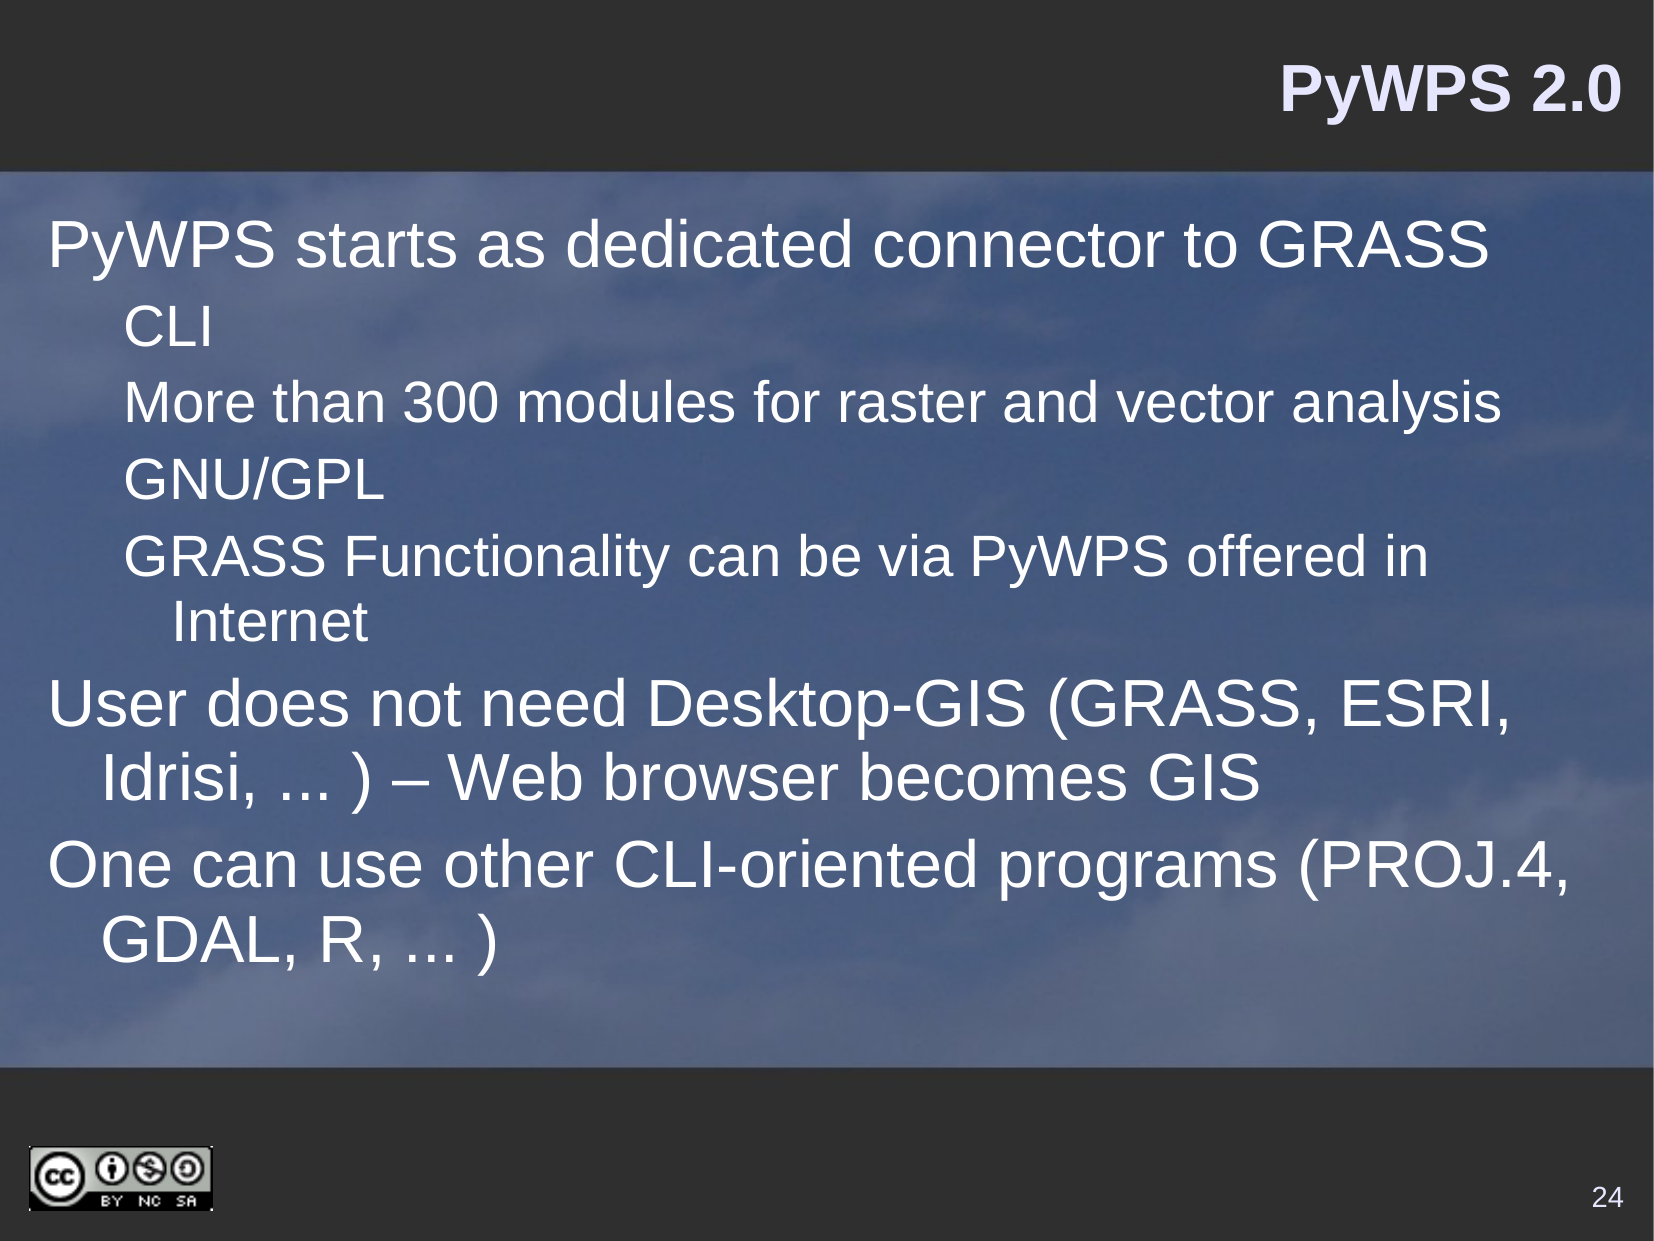

# PyWPS 2.0
PyWPS starts as dedicated connector to GRASS
CLI
More than 300 modules for raster and vector analysis
GNU/GPL
GRASS Functionality can be via PyWPS offered in Internet
User does not need Desktop-GIS (GRASS, ESRI, Idrisi, ... ) – Web browser becomes GIS
One can use other CLI-oriented programs (PROJ.4, GDAL, R, ... )
2006-06-01
24